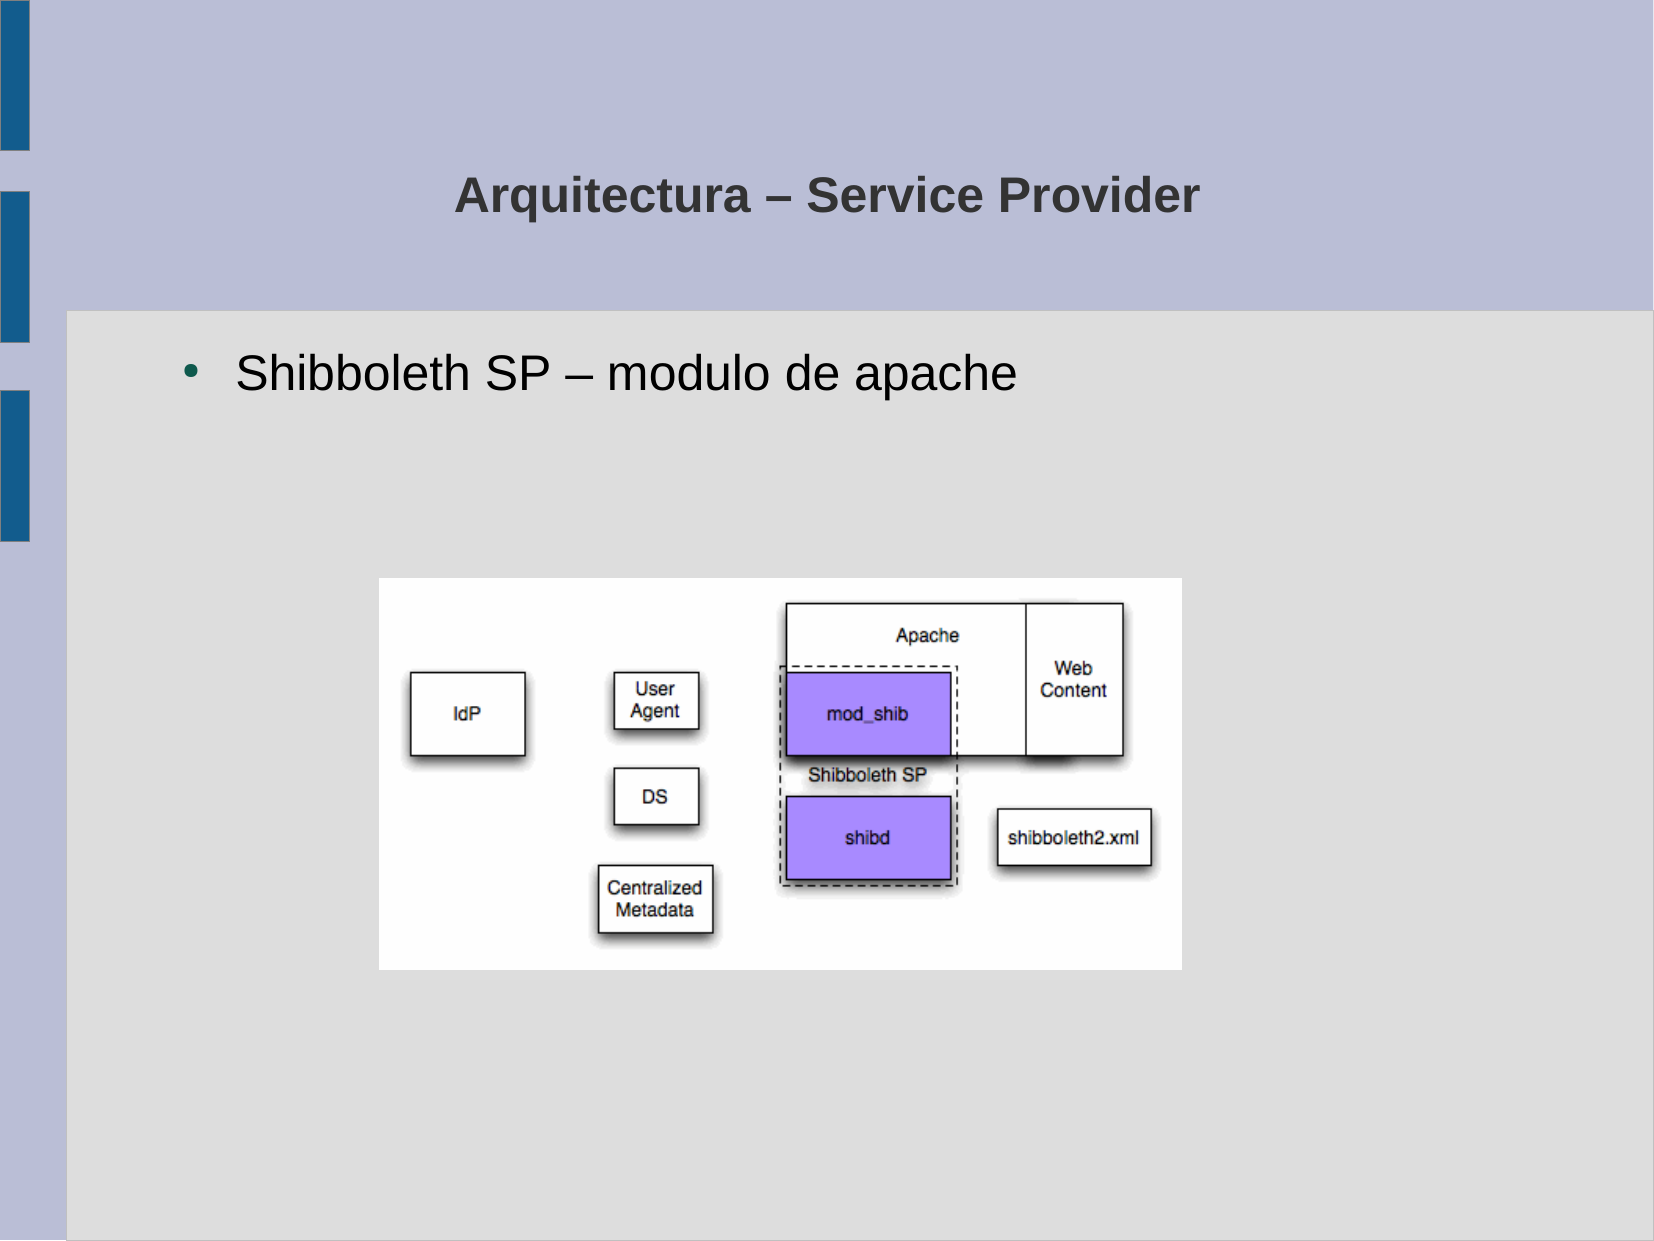

# Arquitectura – Service Provider
Shibboleth SP – modulo de apache